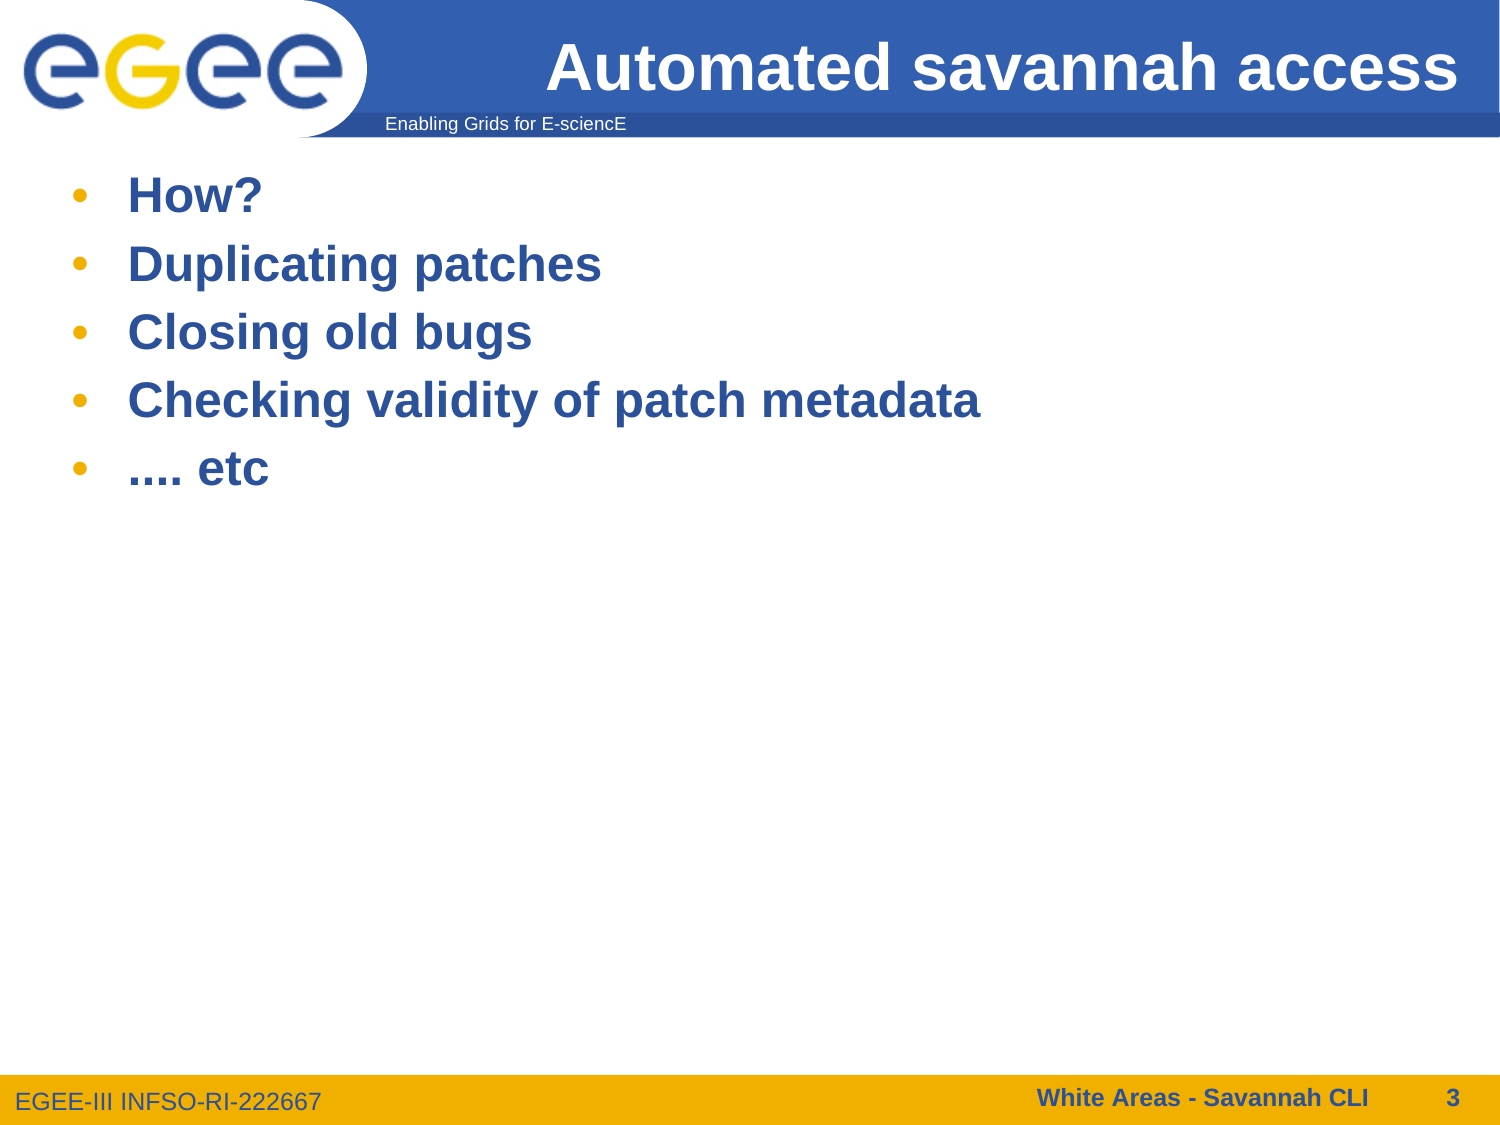

# Automated savannah access
How?
Duplicating patches
Closing old bugs
Checking validity of patch metadata
.... etc
White Areas - Savannah CLI
3